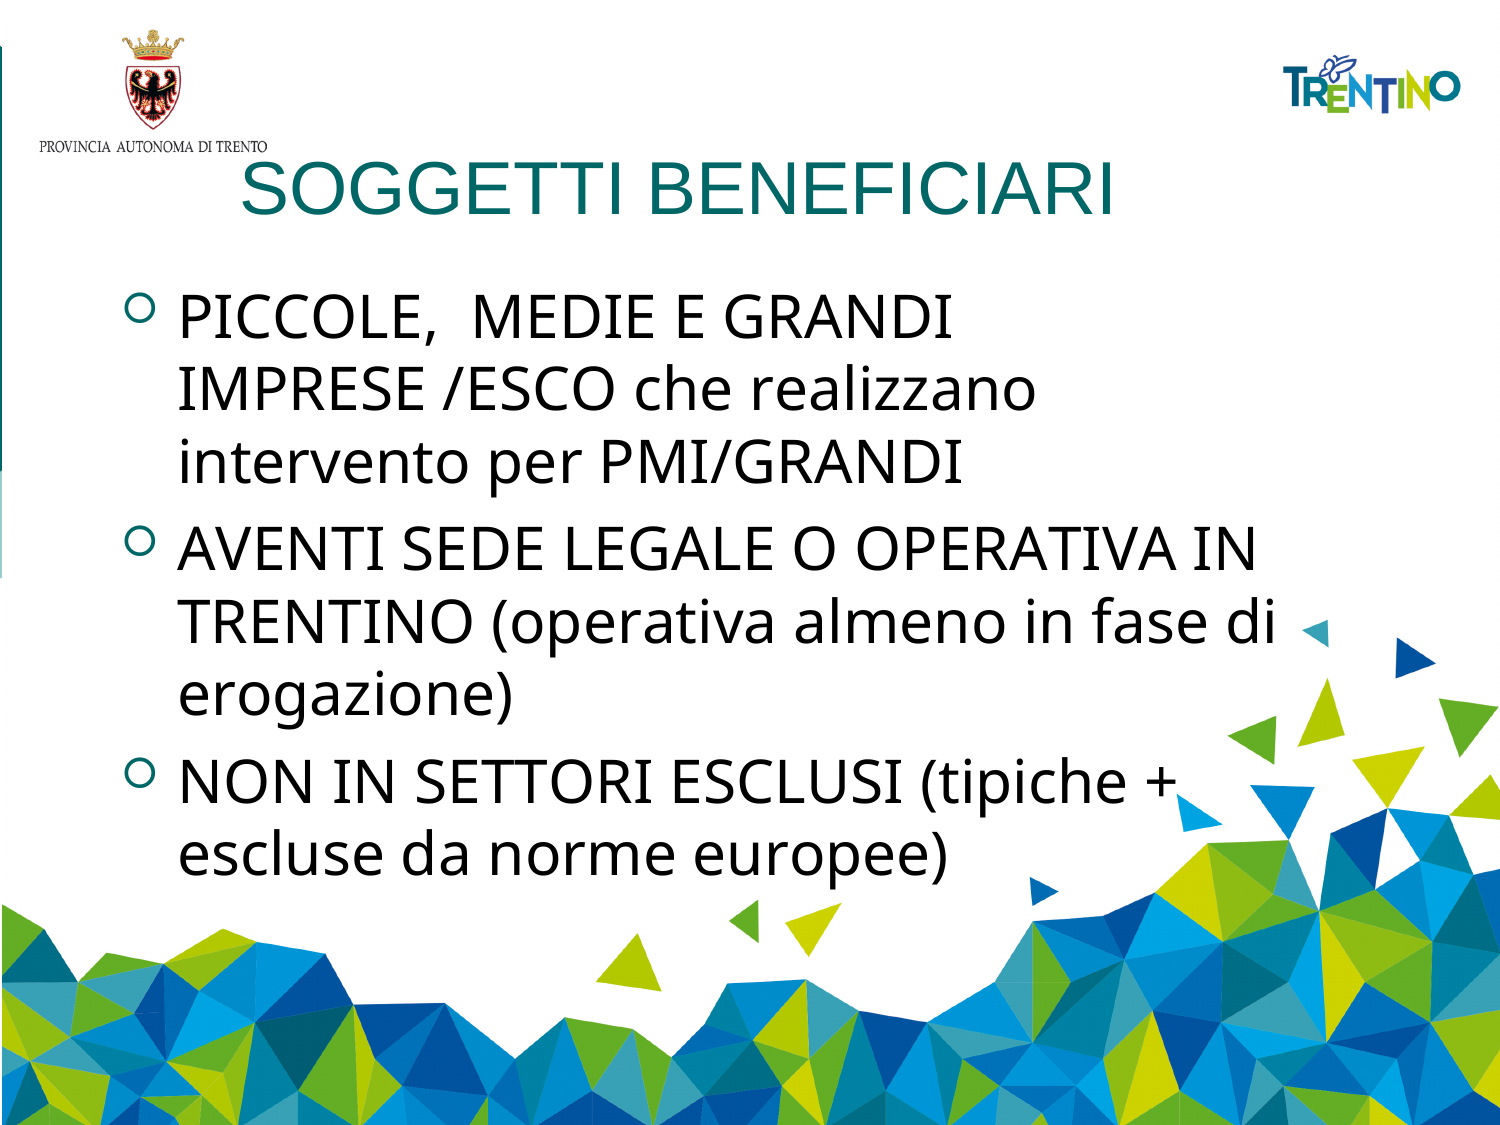

# SOGGETTI BENEFICIARI
PICCOLE, MEDIE E GRANDI IMPRESE /ESCO che realizzano intervento per PMI/GRANDI
AVENTI SEDE LEGALE O OPERATIVA IN TRENTINO (operativa almeno in fase di erogazione)
NON IN SETTORI ESCLUSI (tipiche + escluse da norme europee)